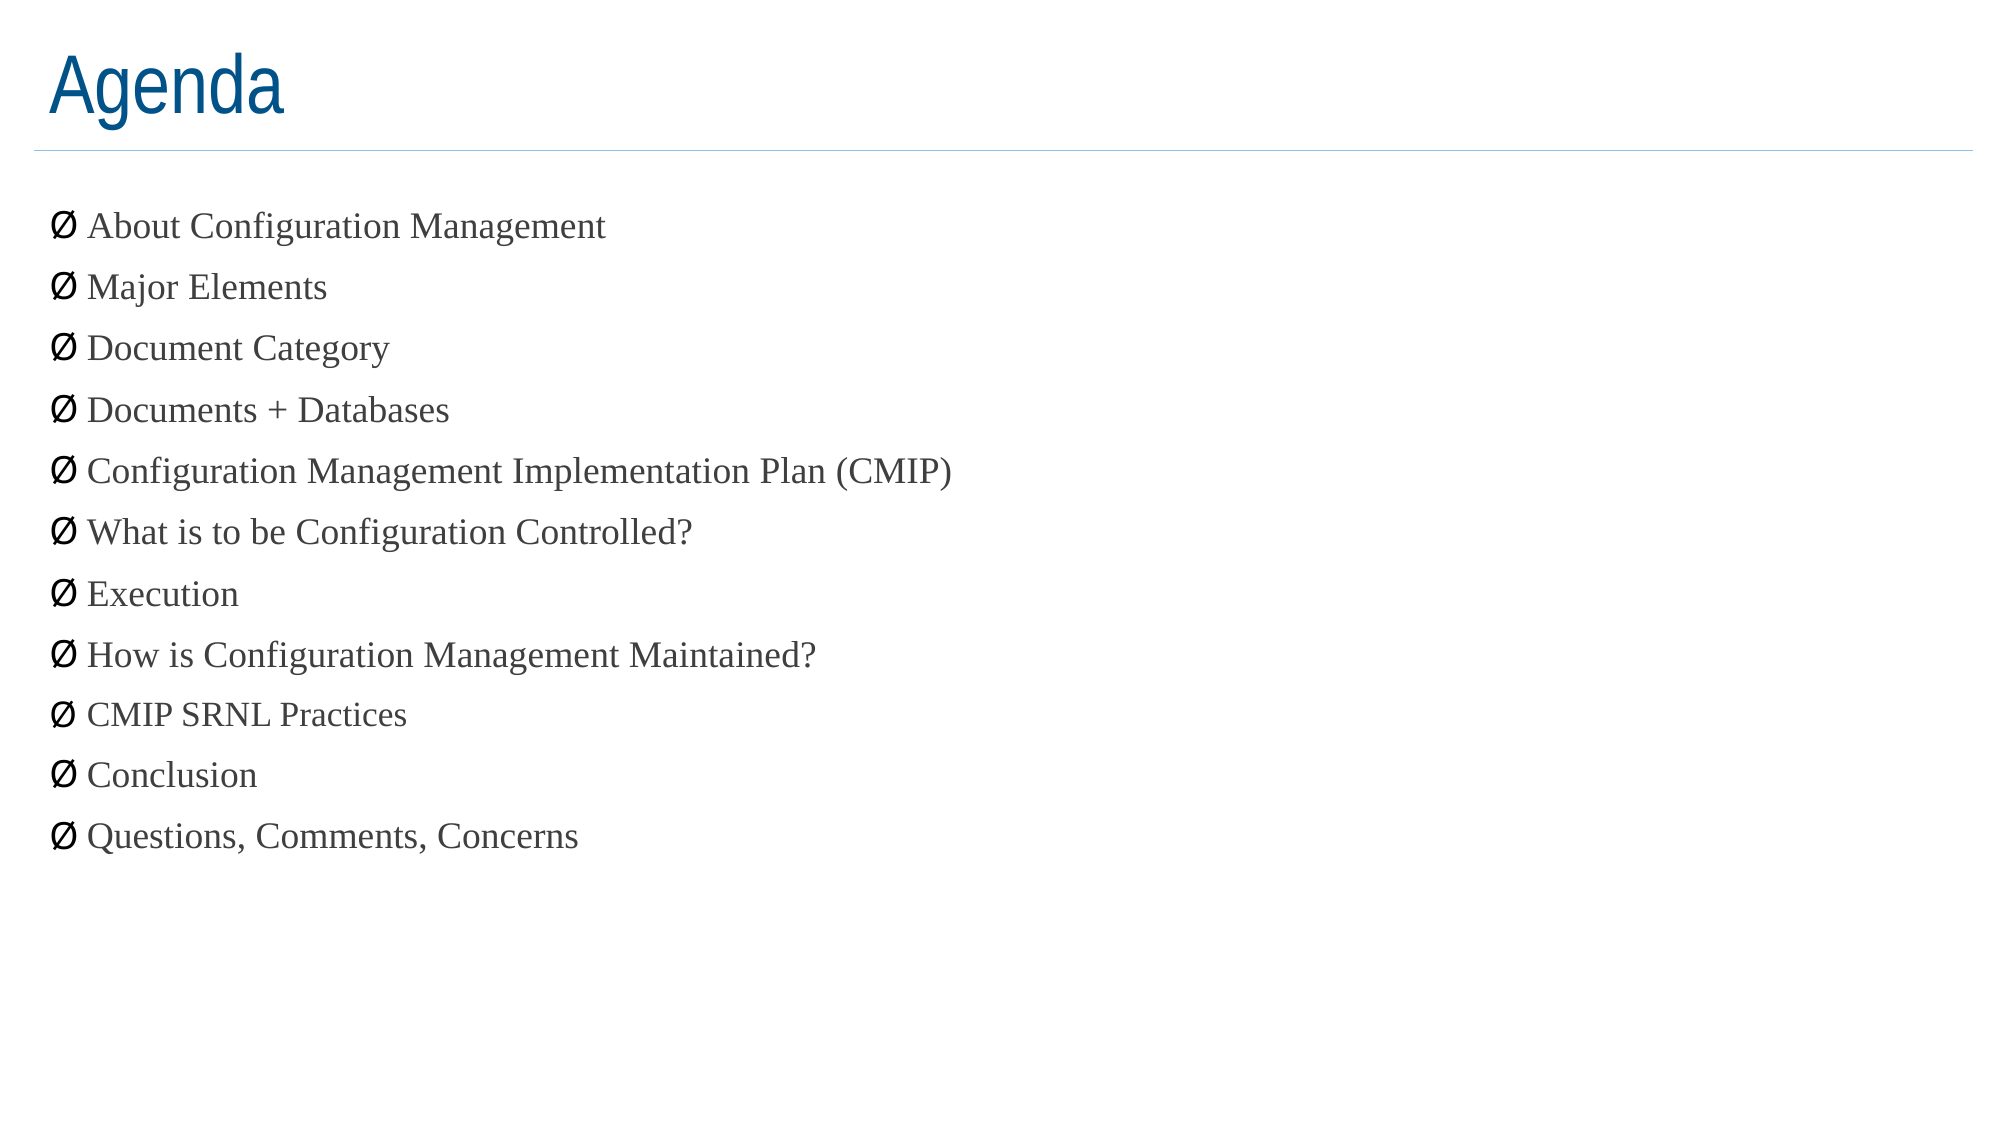

# Agenda
About Configuration Management
Major Elements
Document Category
Documents + Databases
Configuration Management Implementation Plan (CMIP)
What is to be Configuration Controlled?
Execution
How is Configuration Management Maintained?
CMIP SRNL Practices
Conclusion
Questions, Comments, Concerns